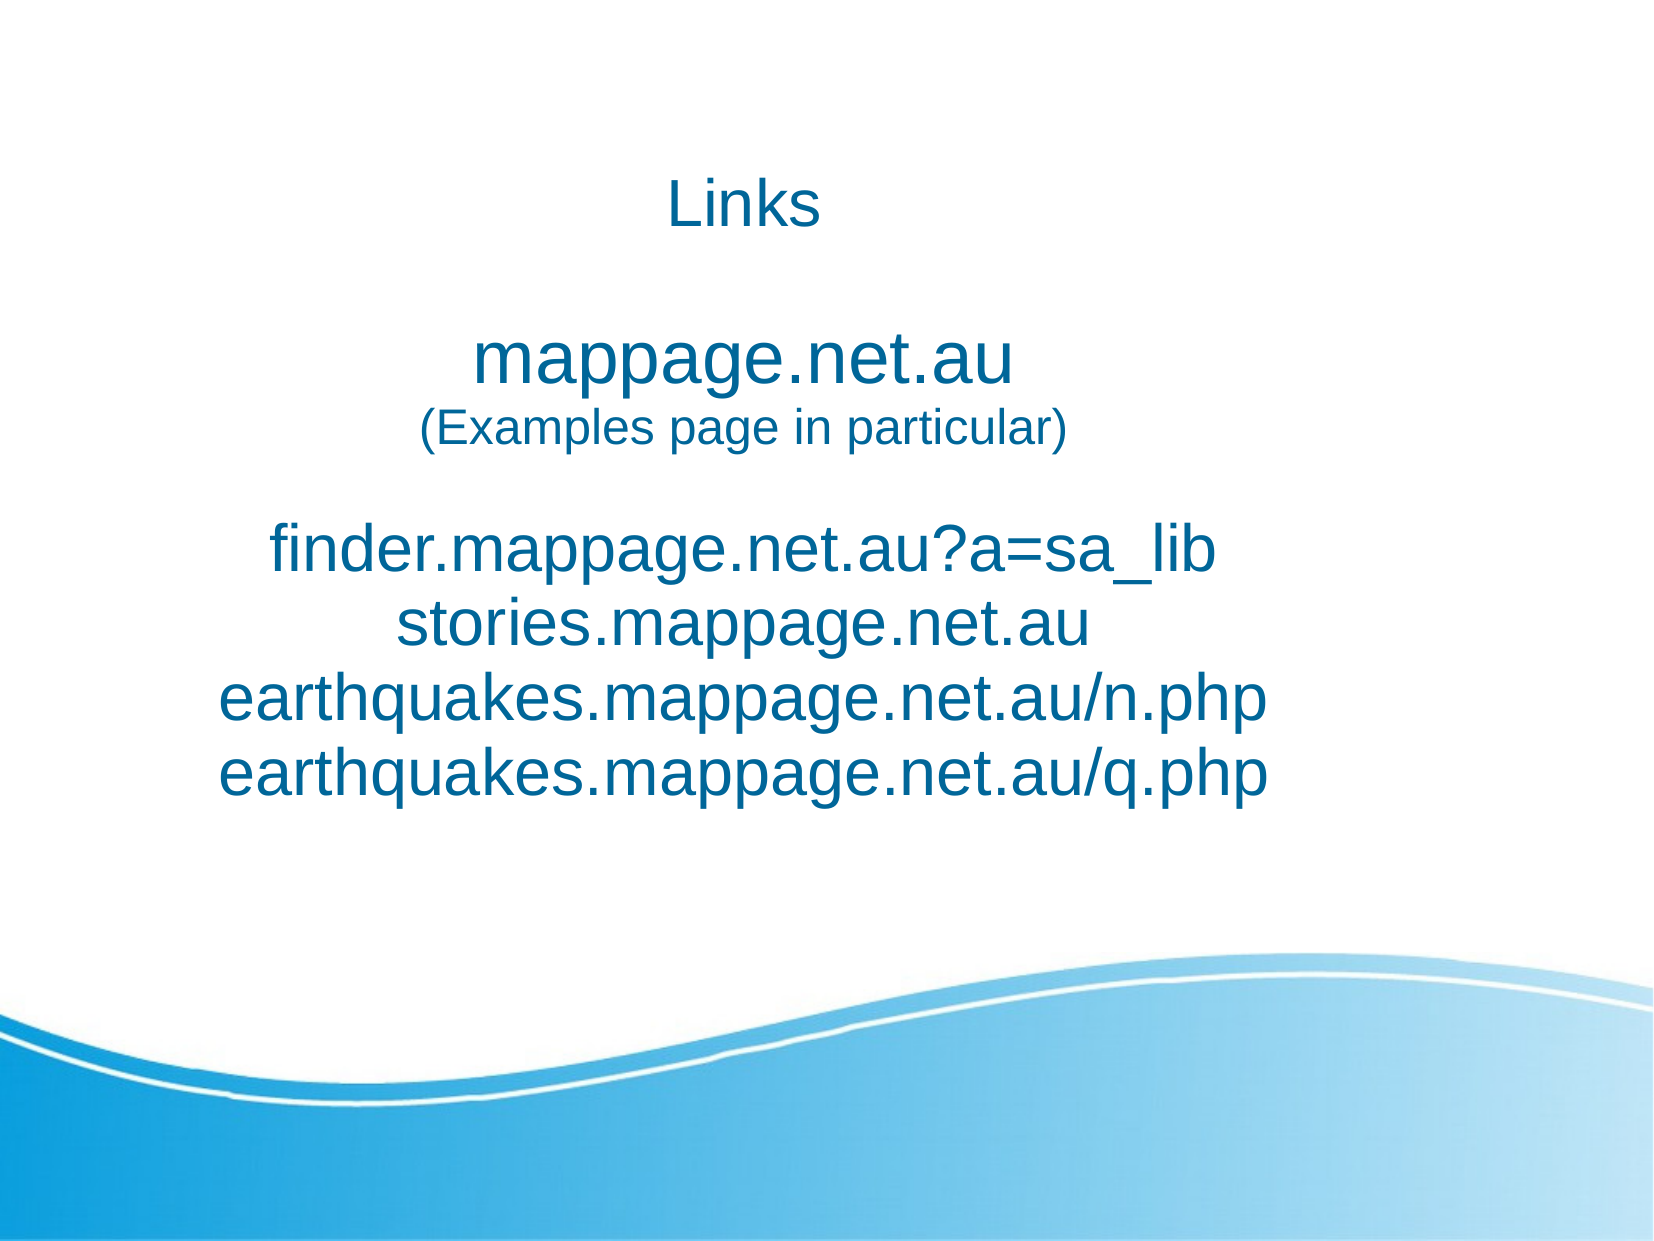

# Links mappage.net.au (Examples page in particular) finder.mappage.net.au?a=sa_lib stories.mappage.net.au earthquakes.mappage.net.au/n.php earthquakes.mappage.net.au/q.php